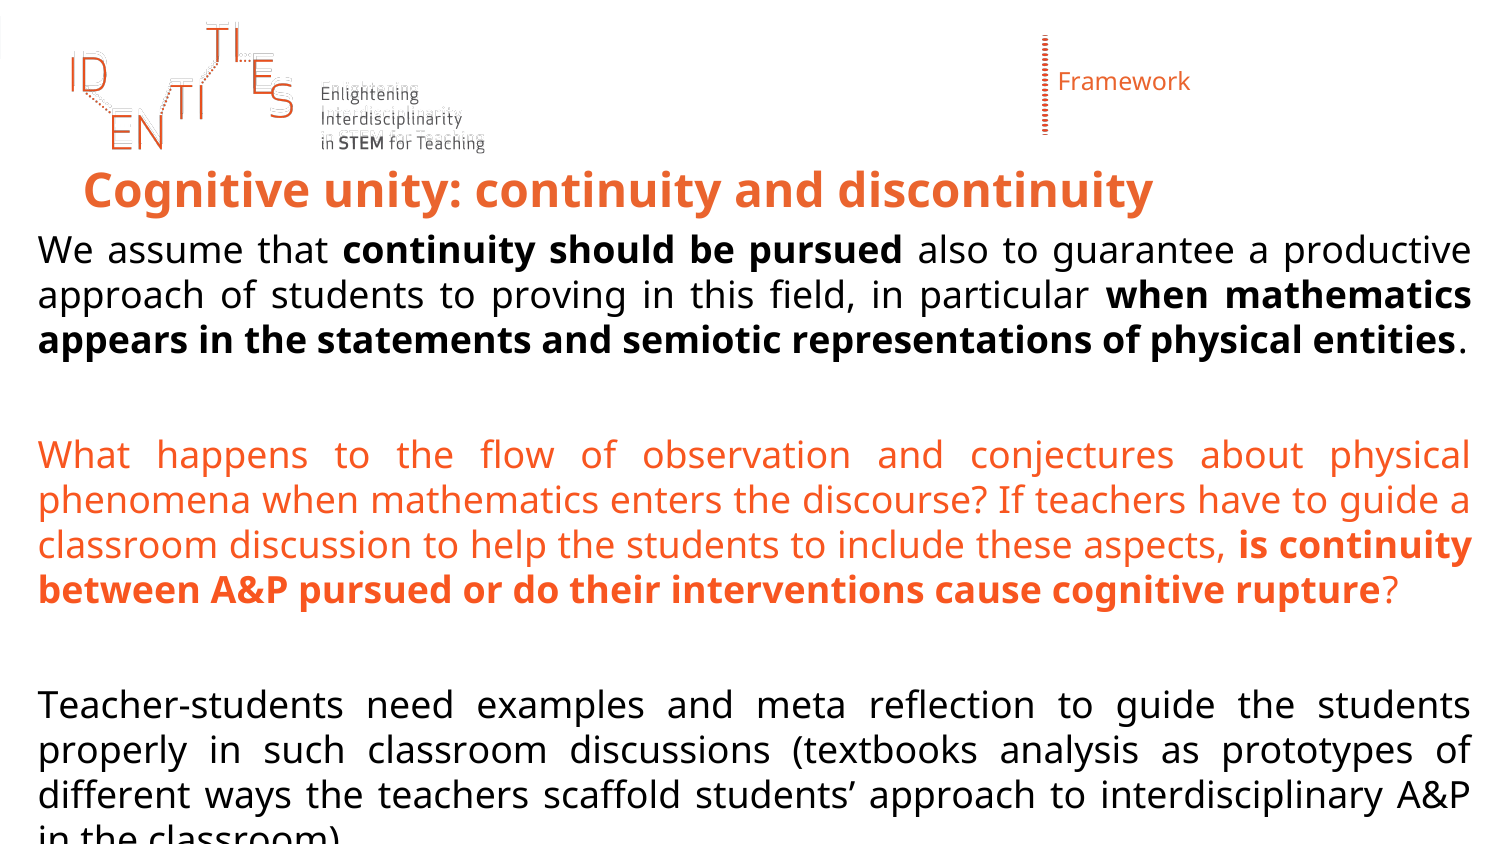

Framework
Cognitive unity: continuity and discontinuity
We assume that continuity should be pursued also to guarantee a productive approach of students to proving in this field, in particular when mathematics appears in the statements and semiotic representations of physical entities.
What happens to the flow of observation and conjectures about physical phenomena when mathematics enters the discourse? If teachers have to guide a classroom discussion to help the students to include these aspects, is continuity between A&P pursued or do their interventions cause cognitive rupture?
Teacher-students need examples and meta reflection to guide the students properly in such classroom discussions (textbooks analysis as prototypes of different ways the teachers scaffold students’ approach to interdisciplinary A&P in the classroom)